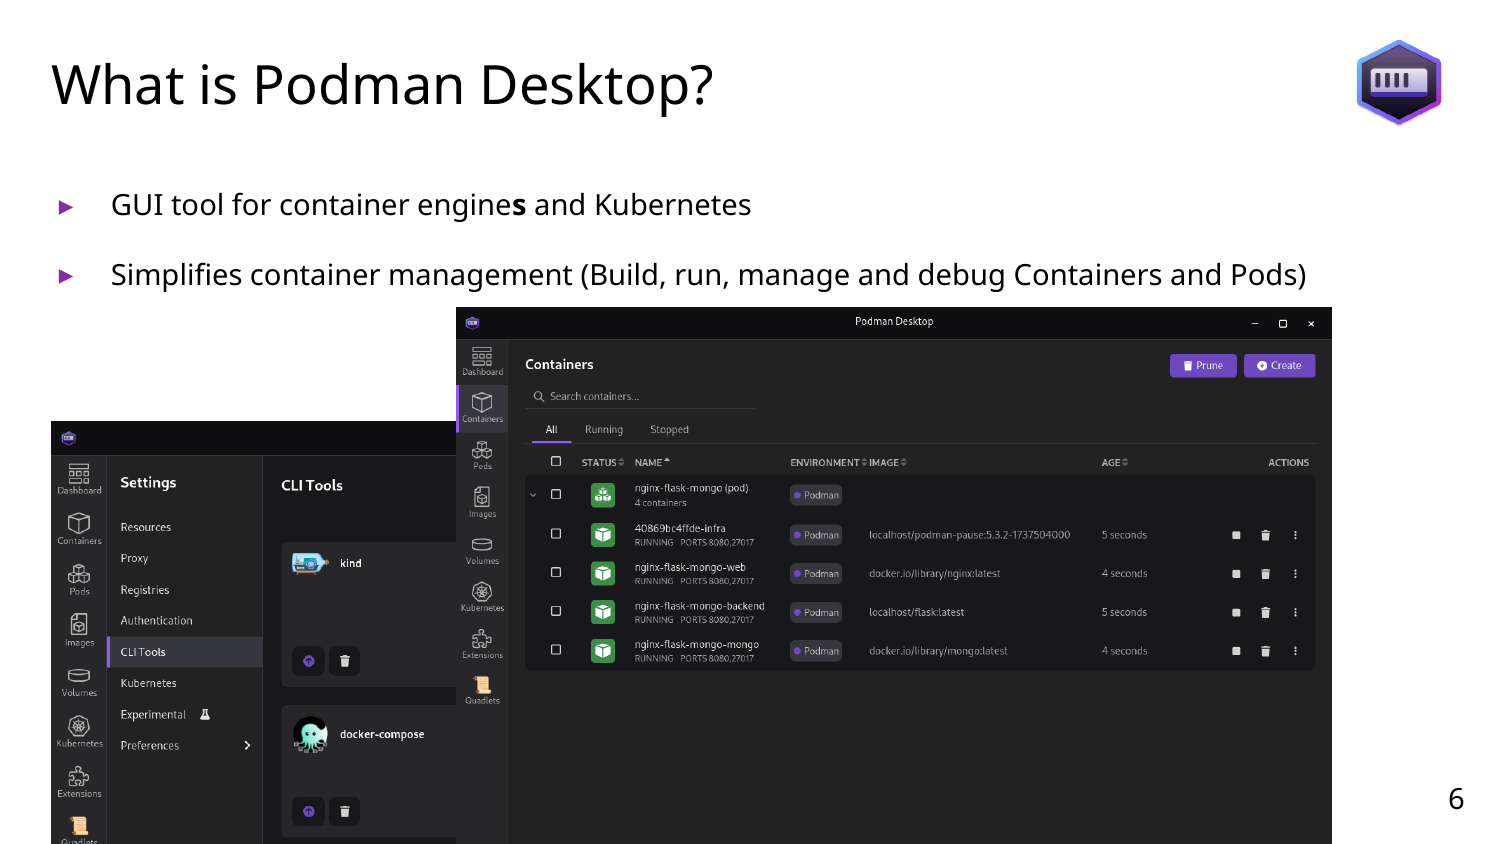

What is Podman Desktop?
# GUI tool for container engines and Kubernetes
Simplifies container management (Build, run, manage and debug Containers and Pods)